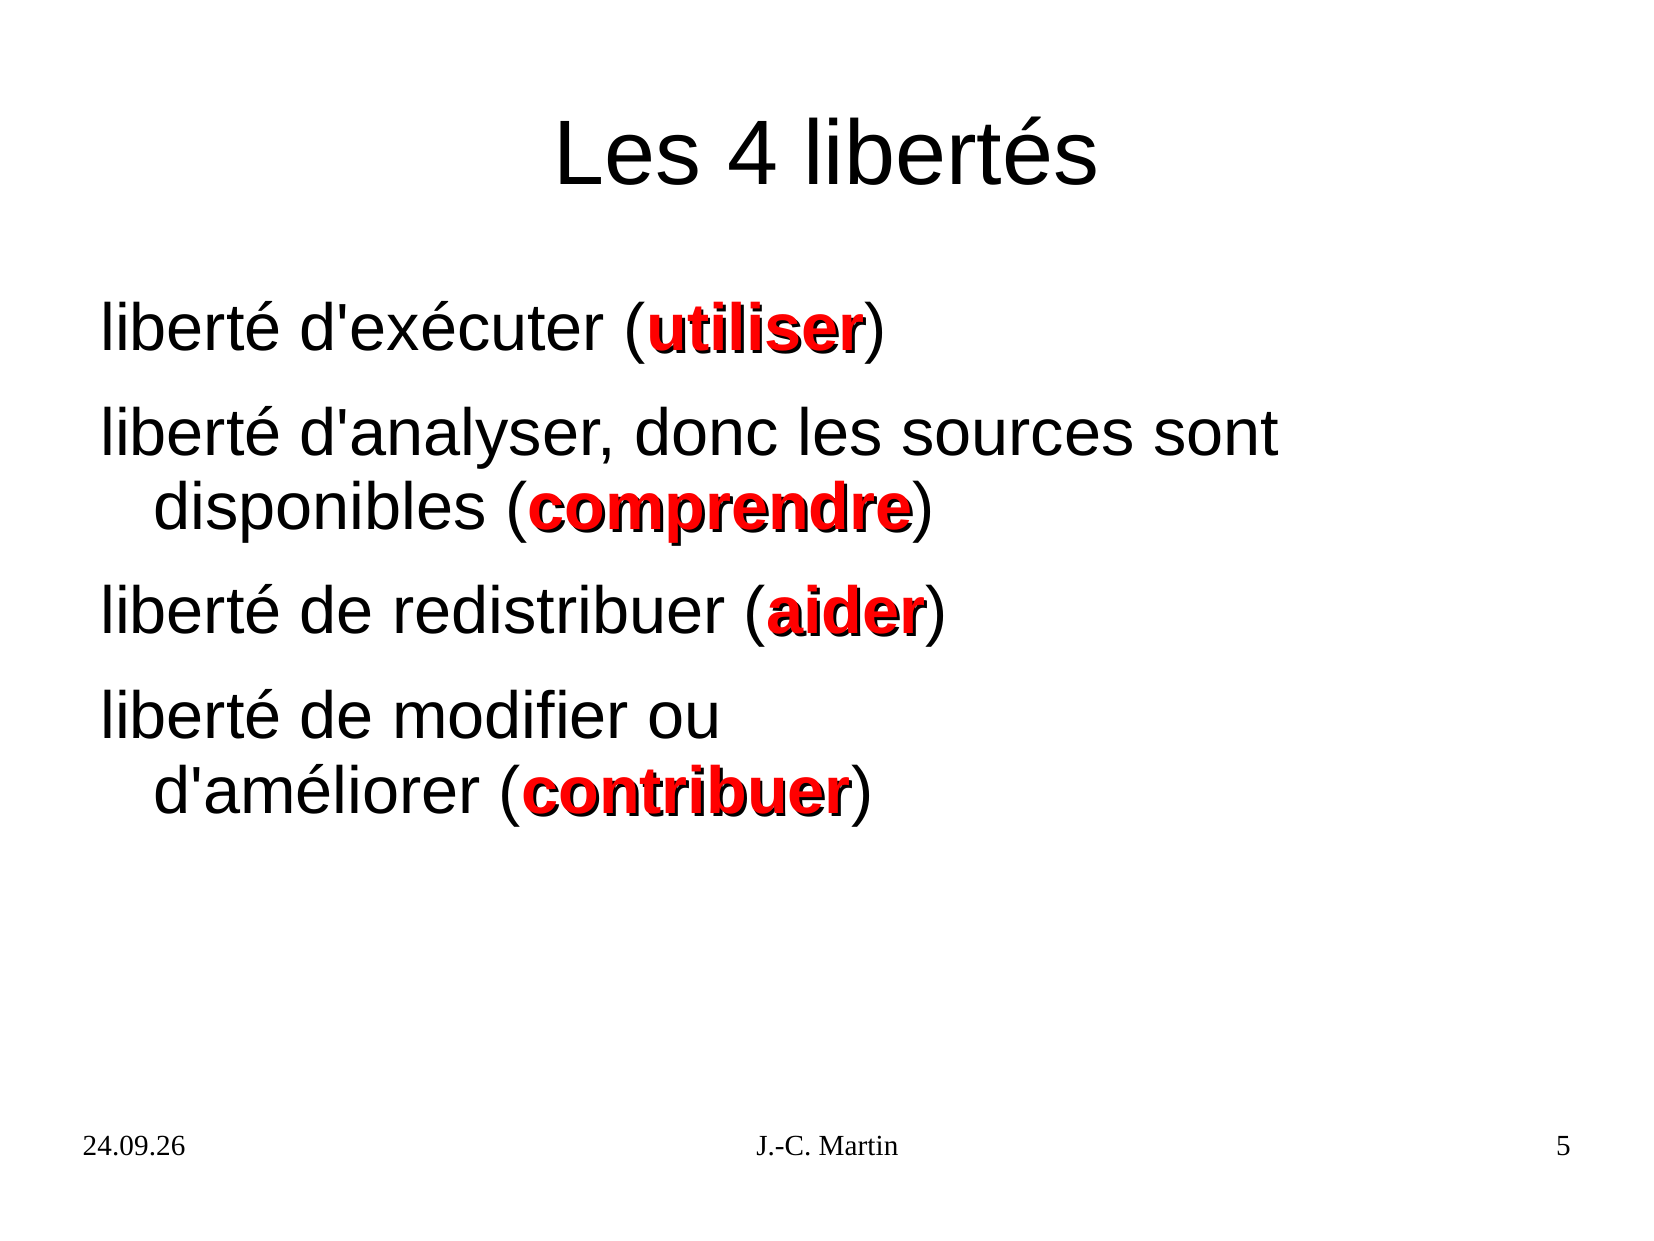

# Les 4 libertés
liberté d'exécuter (utiliser)
liberté d'analyser, donc les sources sont disponibles (comprendre)
liberté de redistribuer (aider)
liberté de modifier ou
d'améliorer (contribuer)
J.-C. Martin
5